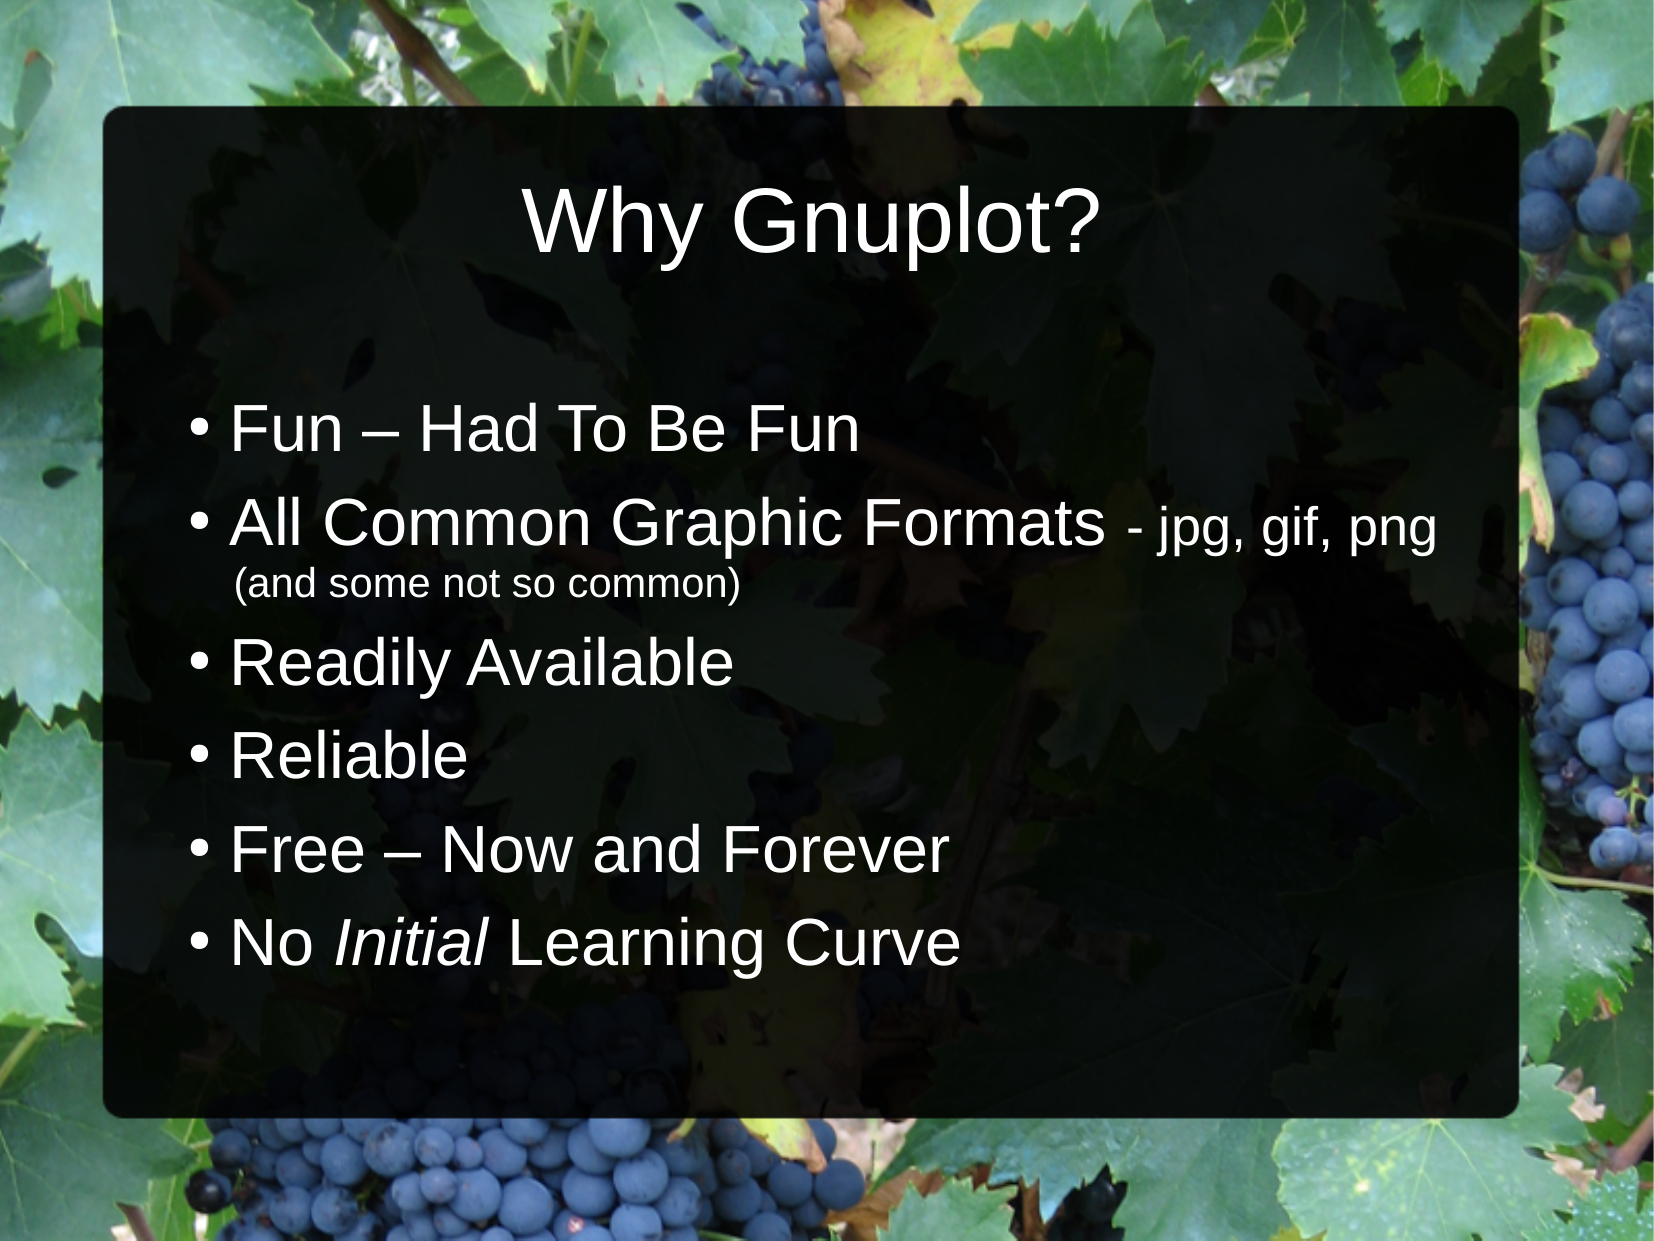

# Why Gnuplot?
 Fun – Had To Be Fun
 All Common Graphic Formats - jpg, gif, png
 (and some not so common)
 Readily Available
 Reliable
 Free – Now and Forever
 No Initial Learning Curve